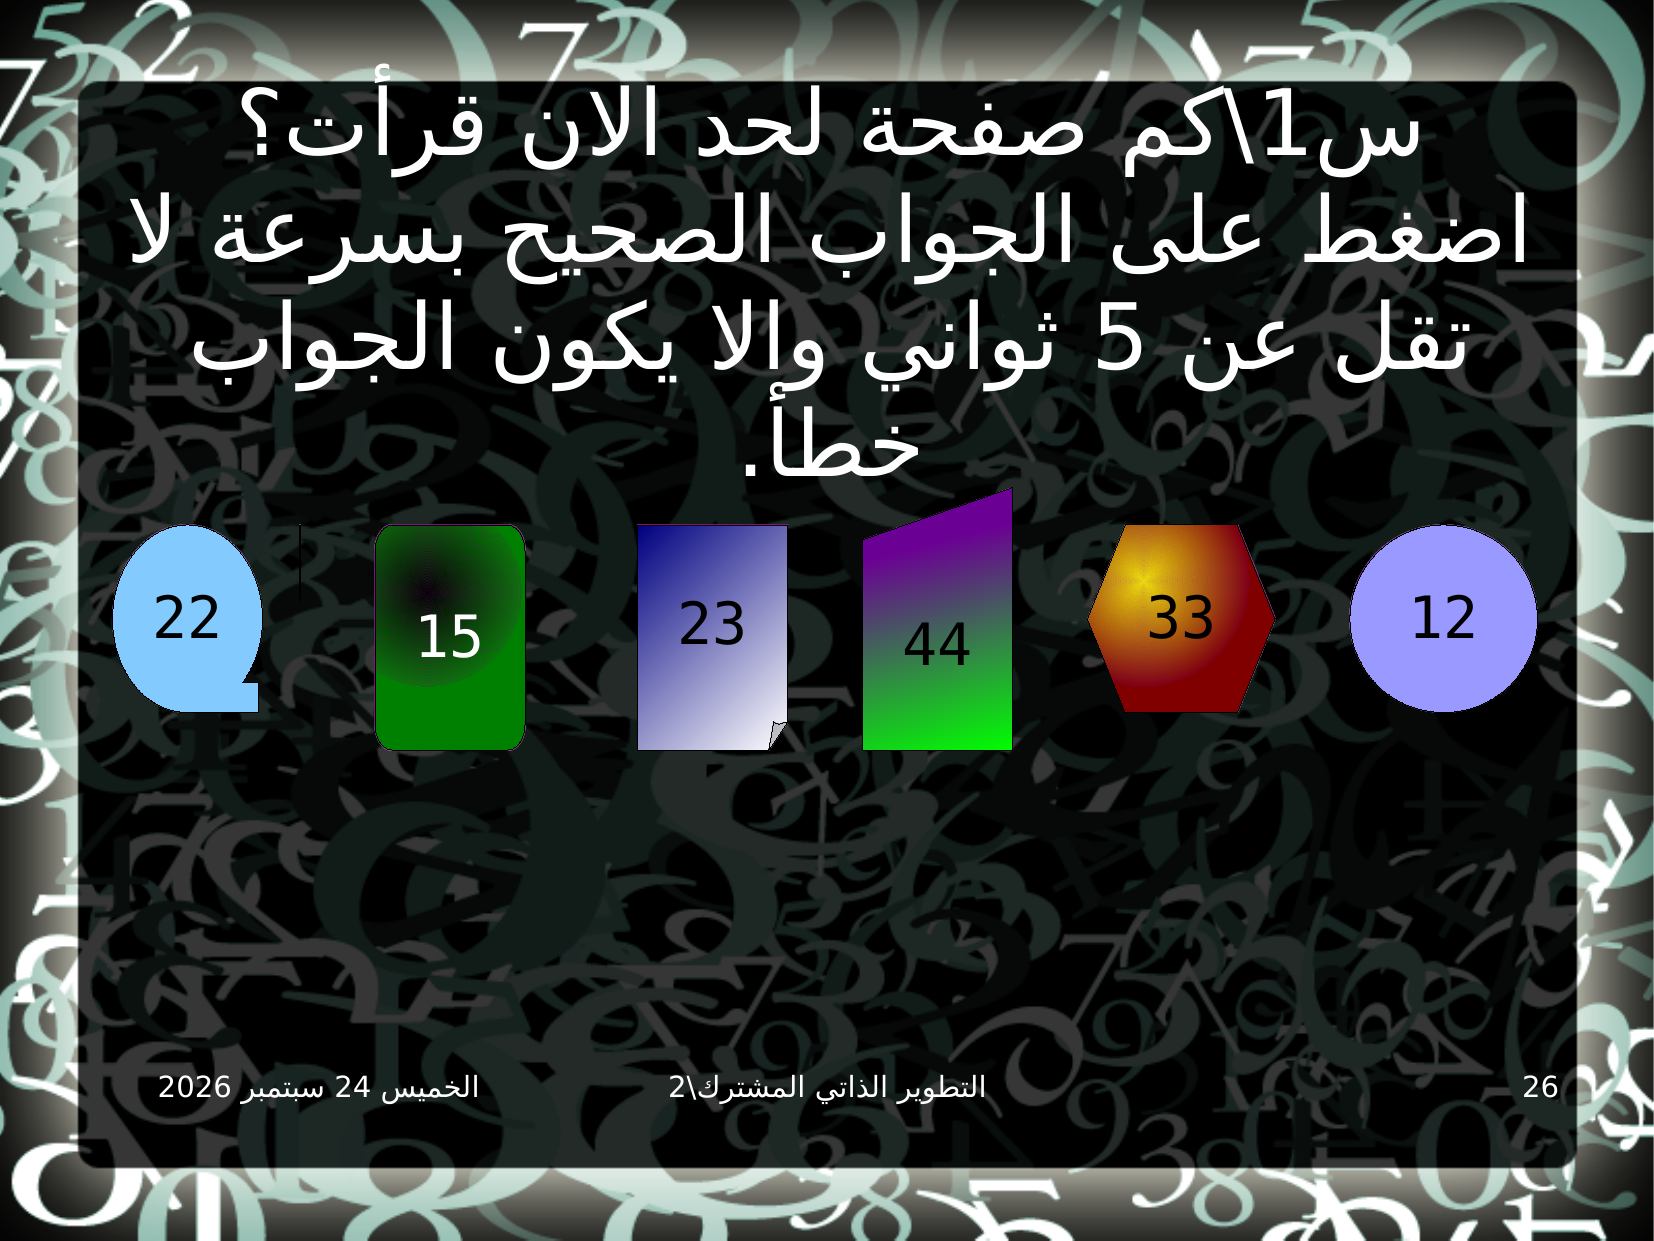

# س1\كم صفحة لحد الان قرأت؟ اضغط على الجواب الصحيح بسرعة لا تقل عن 5 ثواني والا يكون الجواب خطأ.
44
22
15
23
33
12
التطوير الذاتي المشترك\2
26